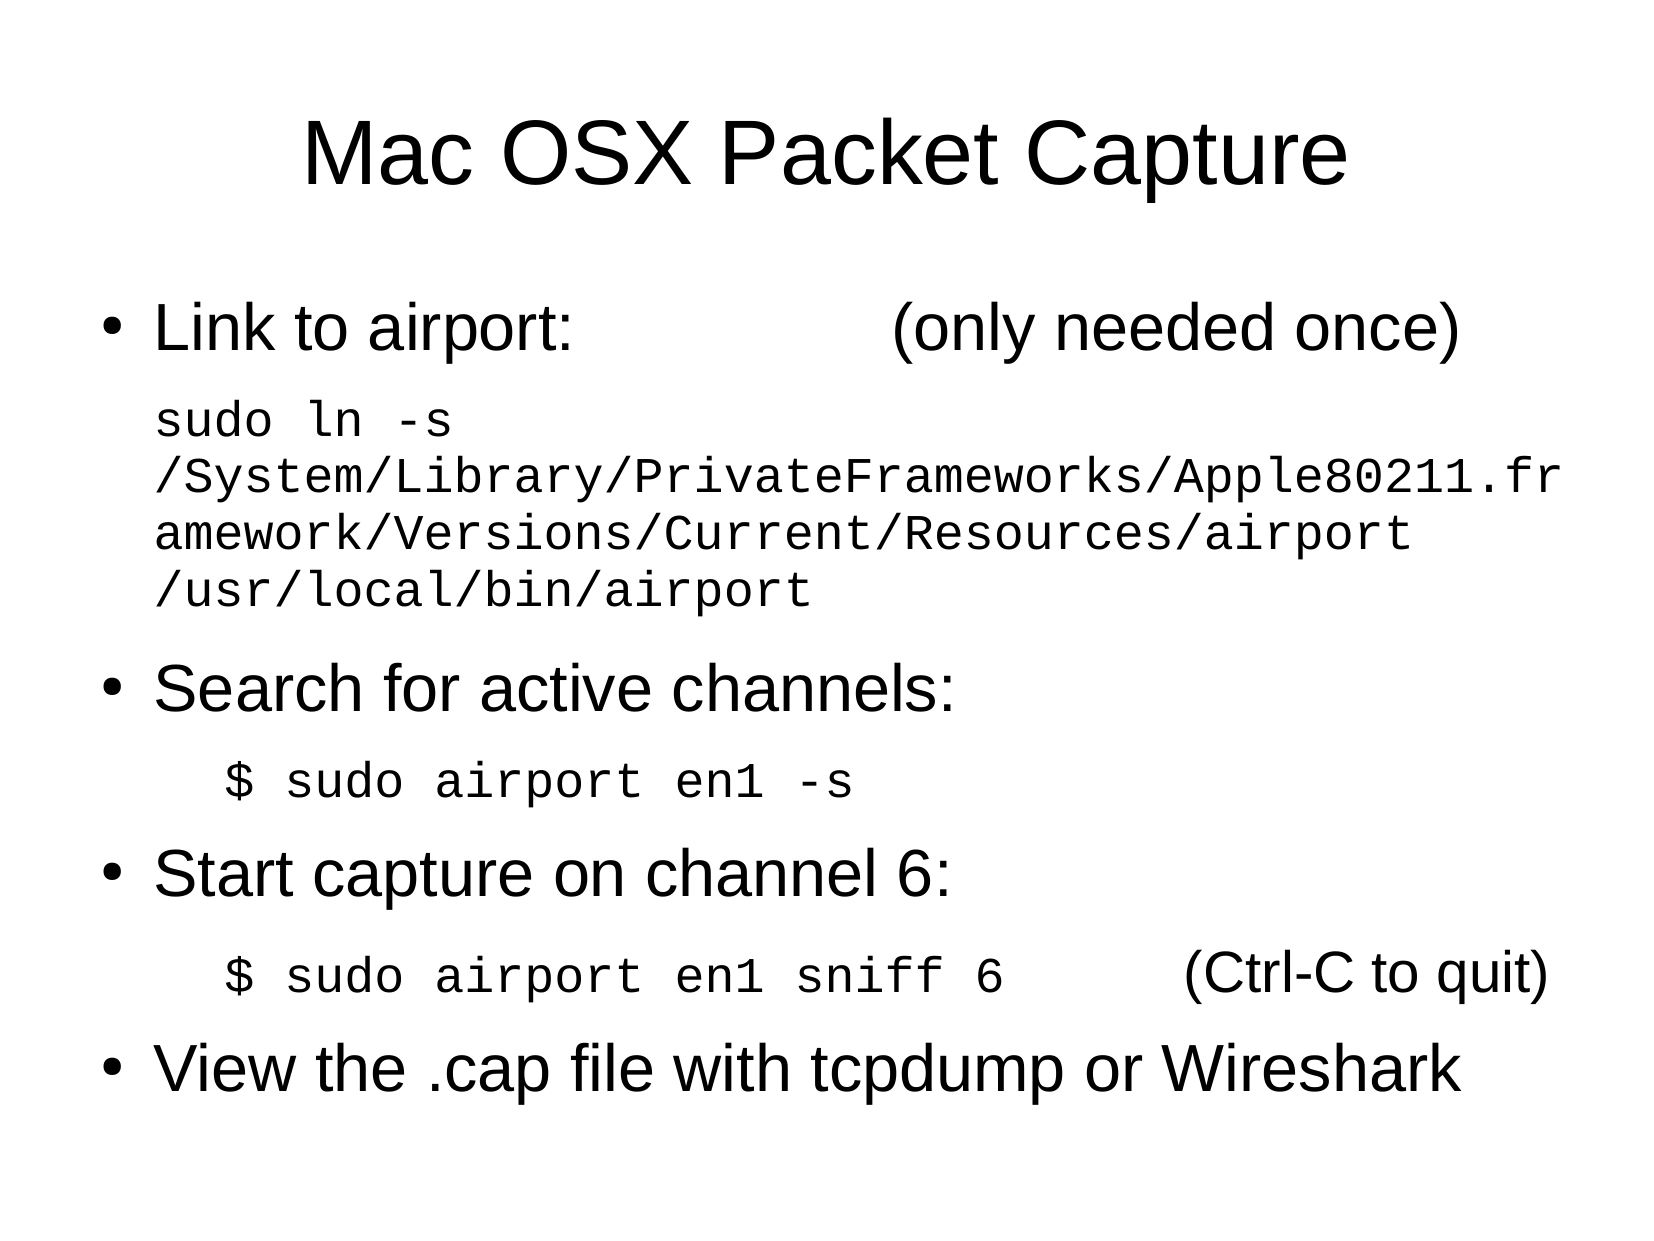

# Mac OSX Packet Capture
Link to airport: 					(only needed once)
sudo ln -s /System/Library/PrivateFrameworks/Apple80211.framework/Versions/Current/Resources/airport /usr/local/bin/airport
Search for active channels:
$ sudo airport en1 -s
Start capture on channel 6:
$ sudo airport en1 sniff 6			(Ctrl-C to quit)
View the .cap file with tcpdump or Wireshark